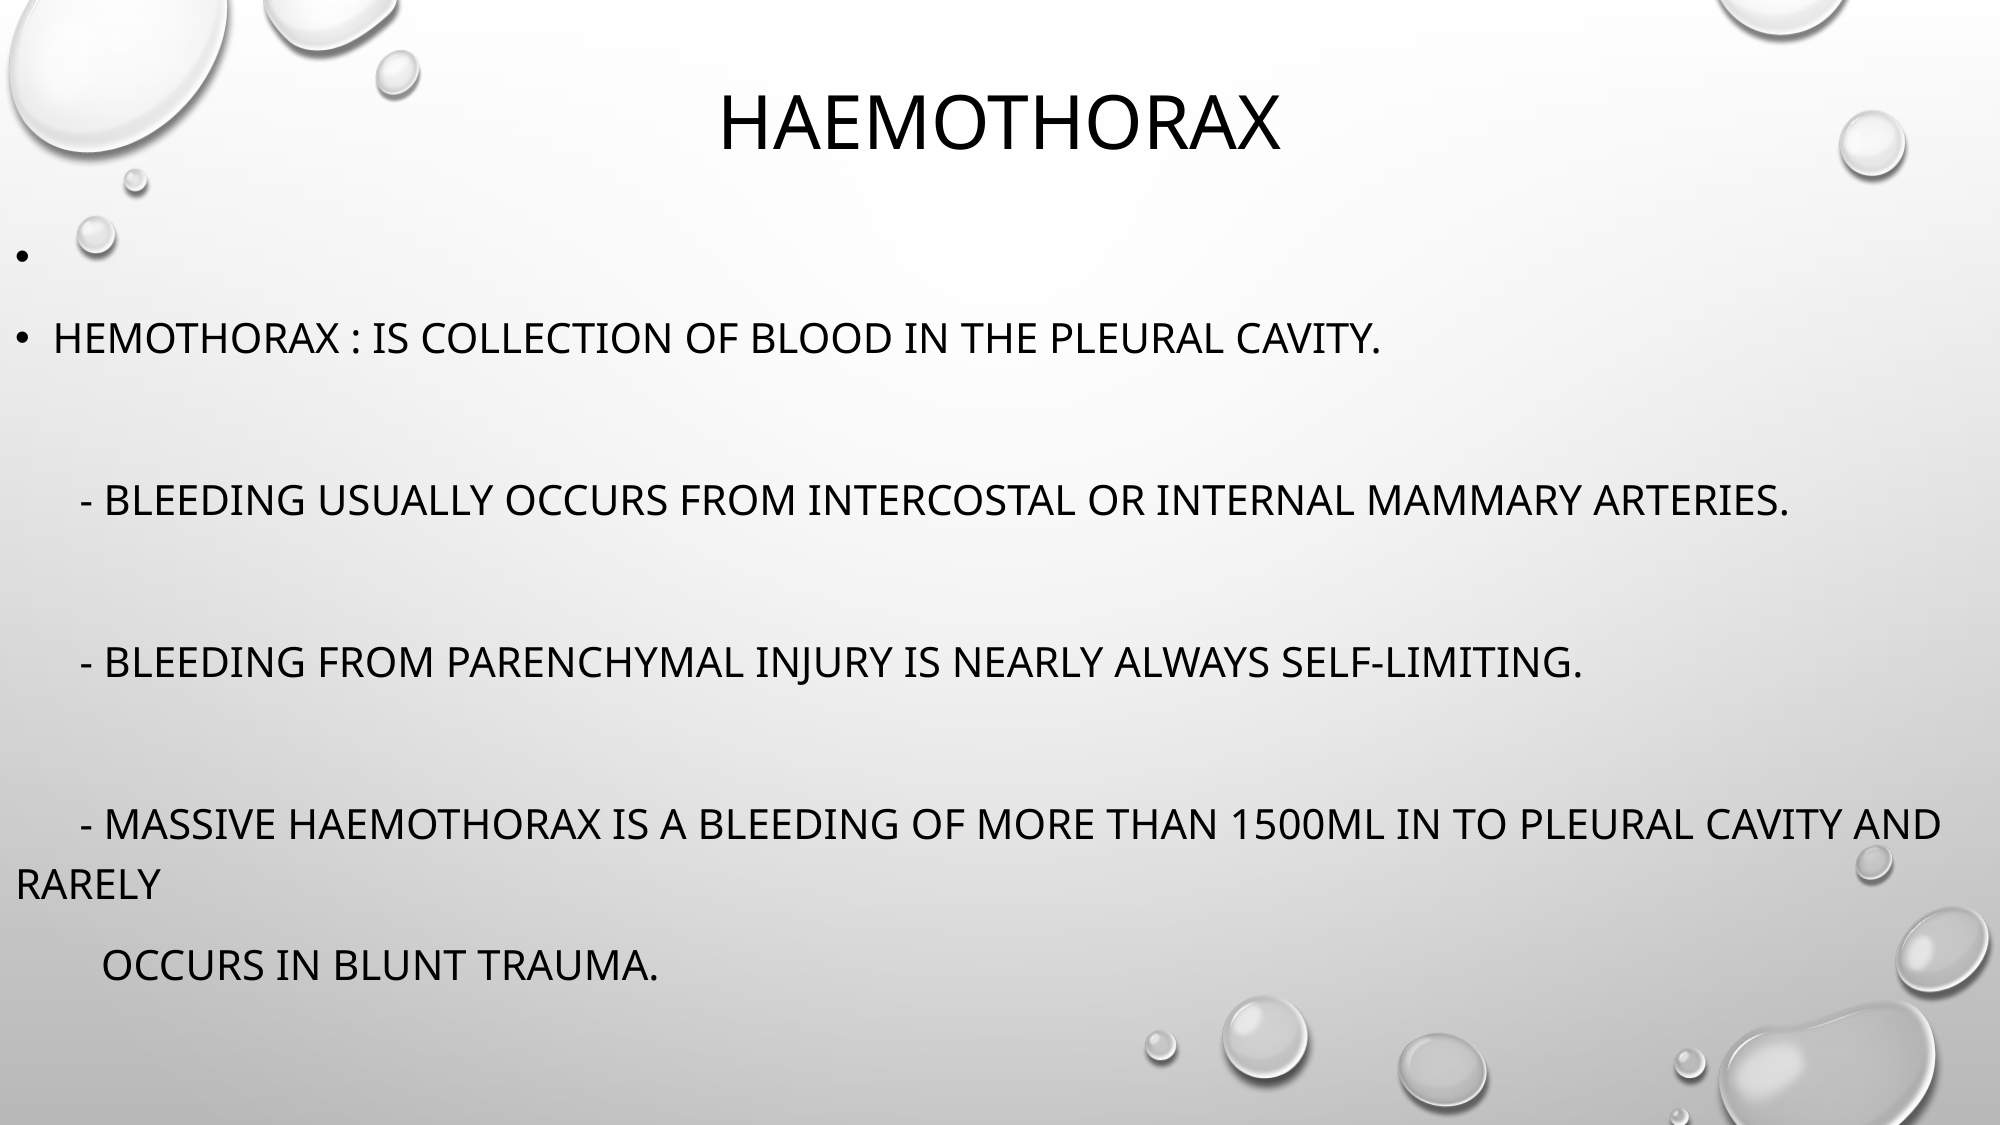

# HAEMOTHORAX
HEMOTHORAX : is collection of blood in the pleural cavity.
 - Bleeding usually occurs from intercostal or internal mammary arteries.
 - Bleeding from parenchymal injury is nearly always self-limiting.
 - Massive Haemothorax is a bleeding of more than 1500ml in to pleural cavity and rarely
 occurs in blunt trauma.